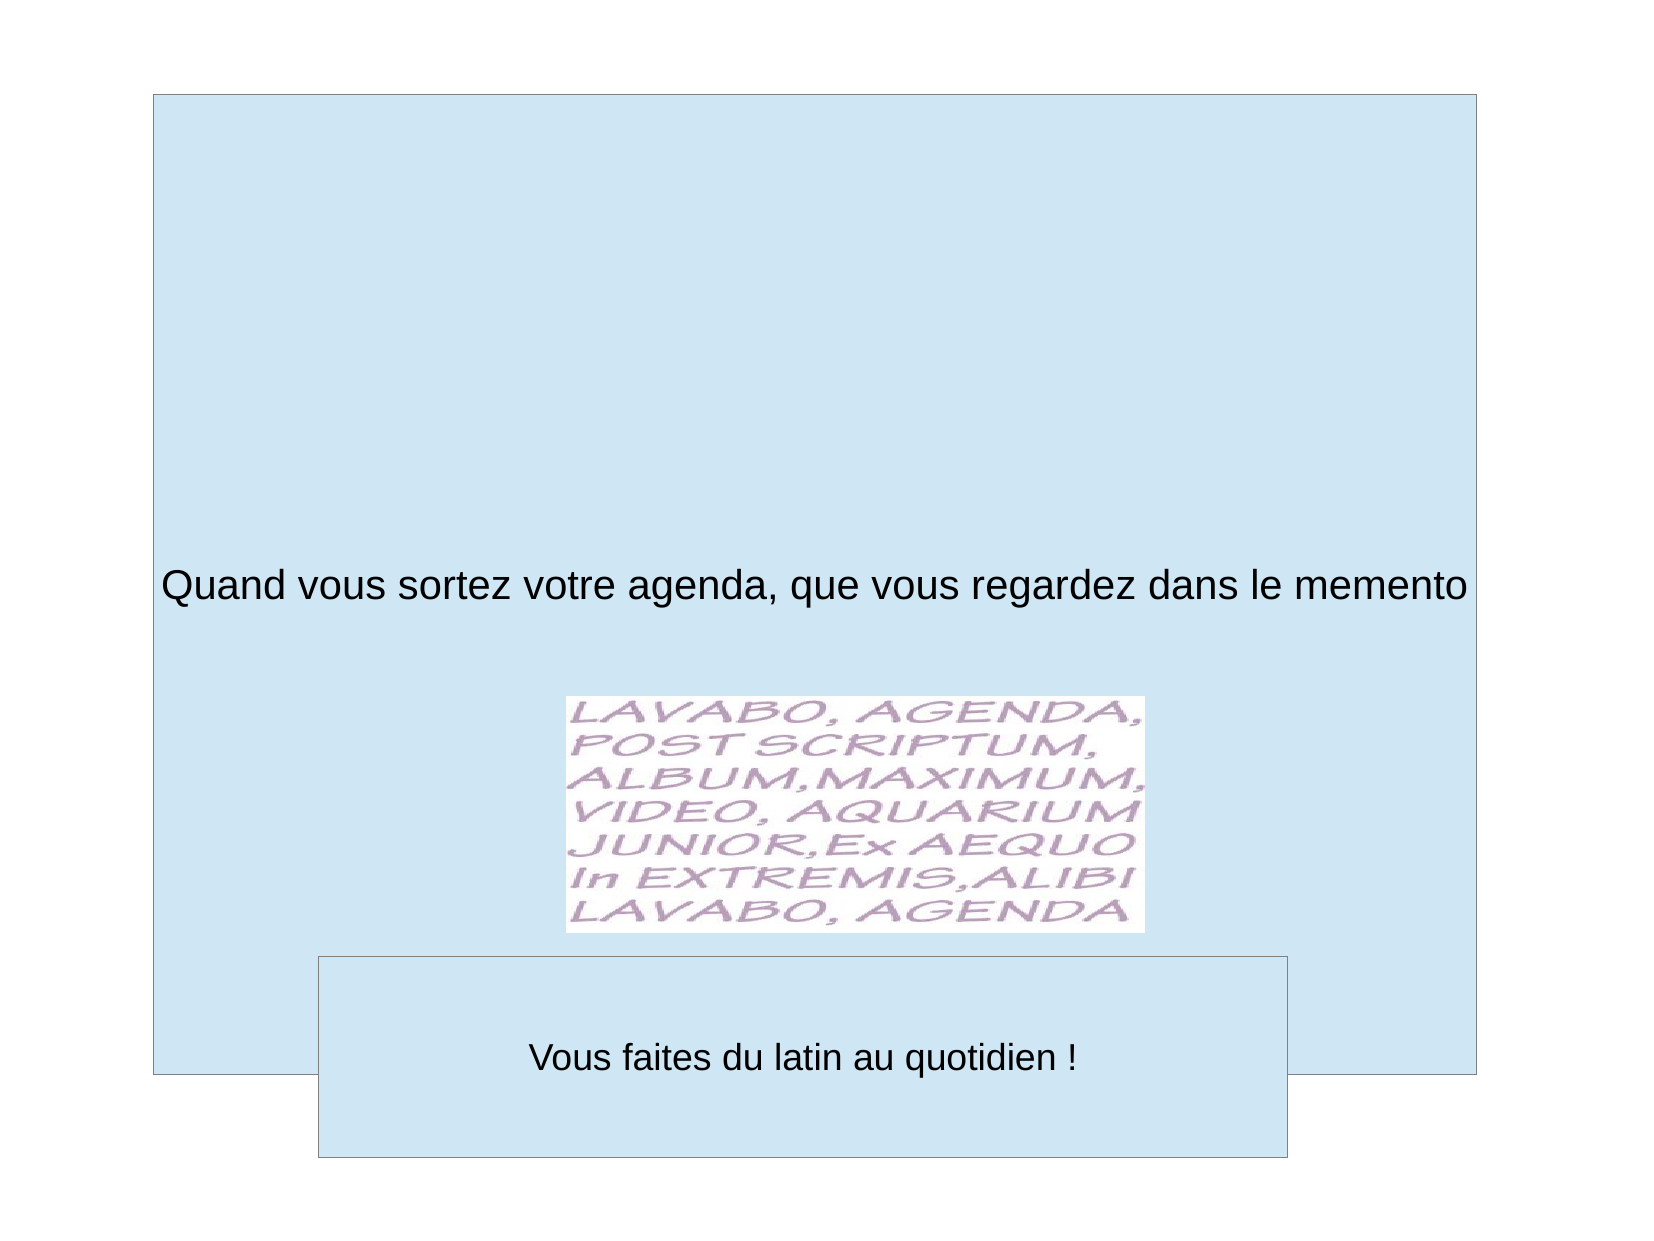

Quand vous sortez votre agenda, que vous regardez dans le memento
Vous faites du latin au quotidien !